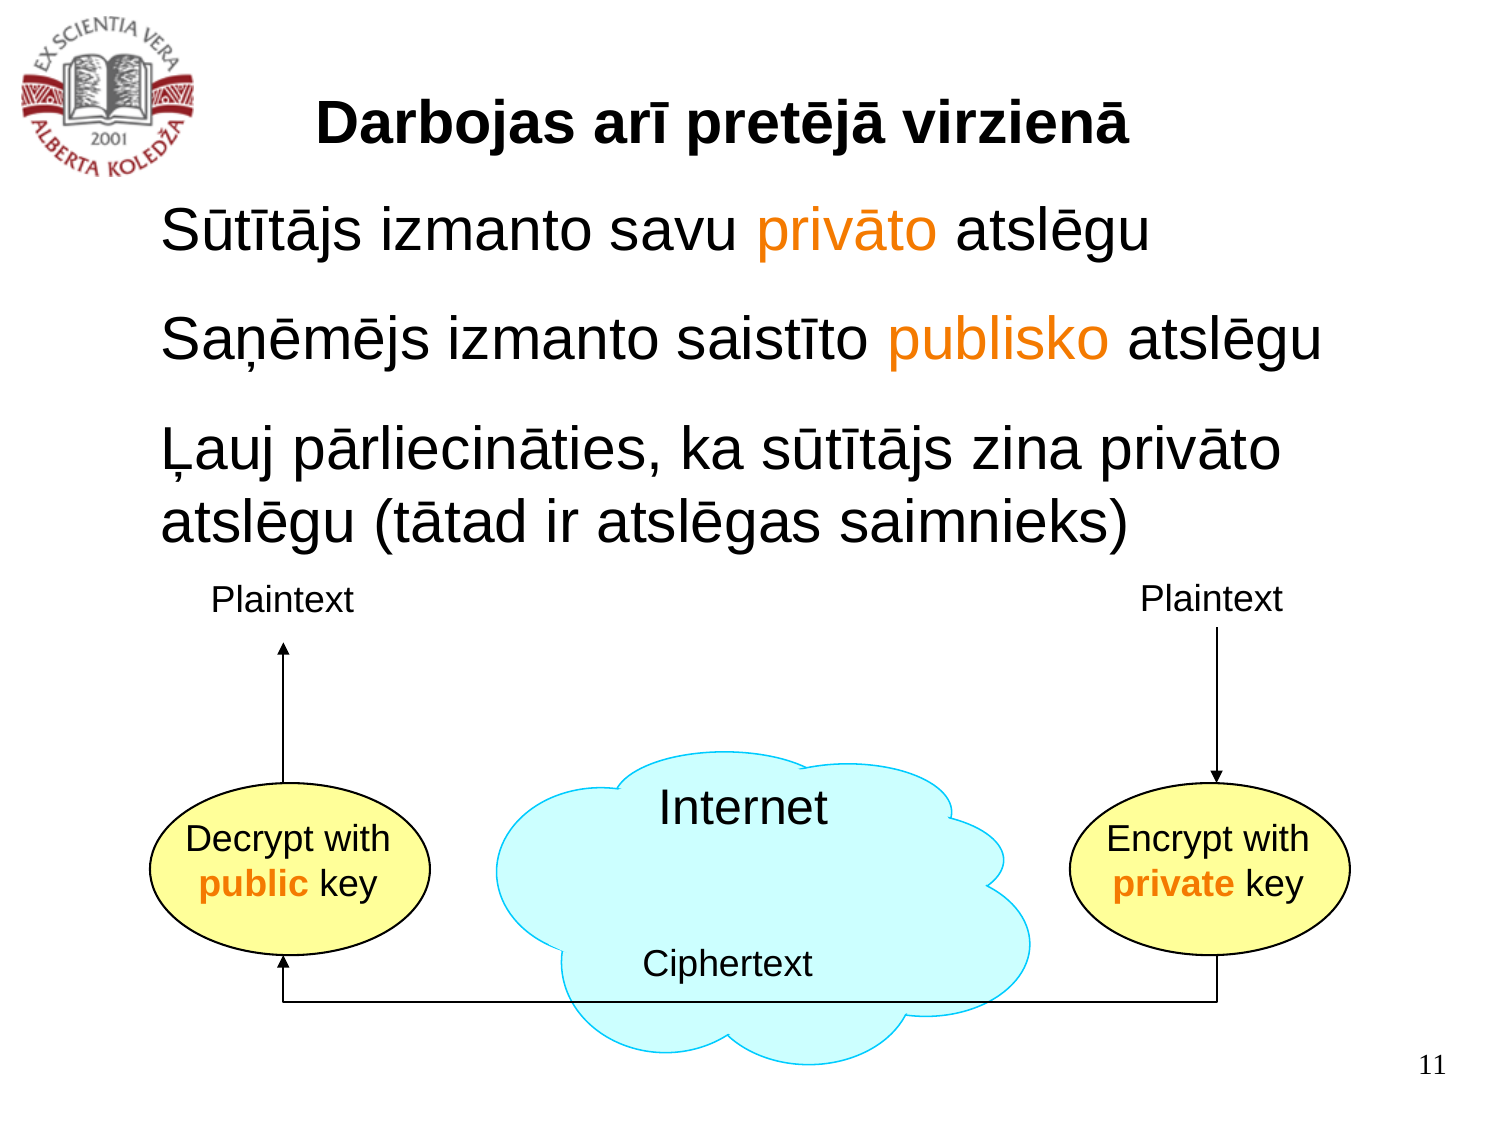

# Darbojas arī pretējā virzienā
Sūtītājs izmanto savu privāto atslēgu
Saņēmējs izmanto saistīto publisko atslēgu
Ļauj pārliecināties, ka sūtītājs zina privāto atslēgu (tātad ir atslēgas saimnieks)
Plaintext
Plaintext
Internet
Decrypt with
public key
Encrypt with
private key
Ciphertext